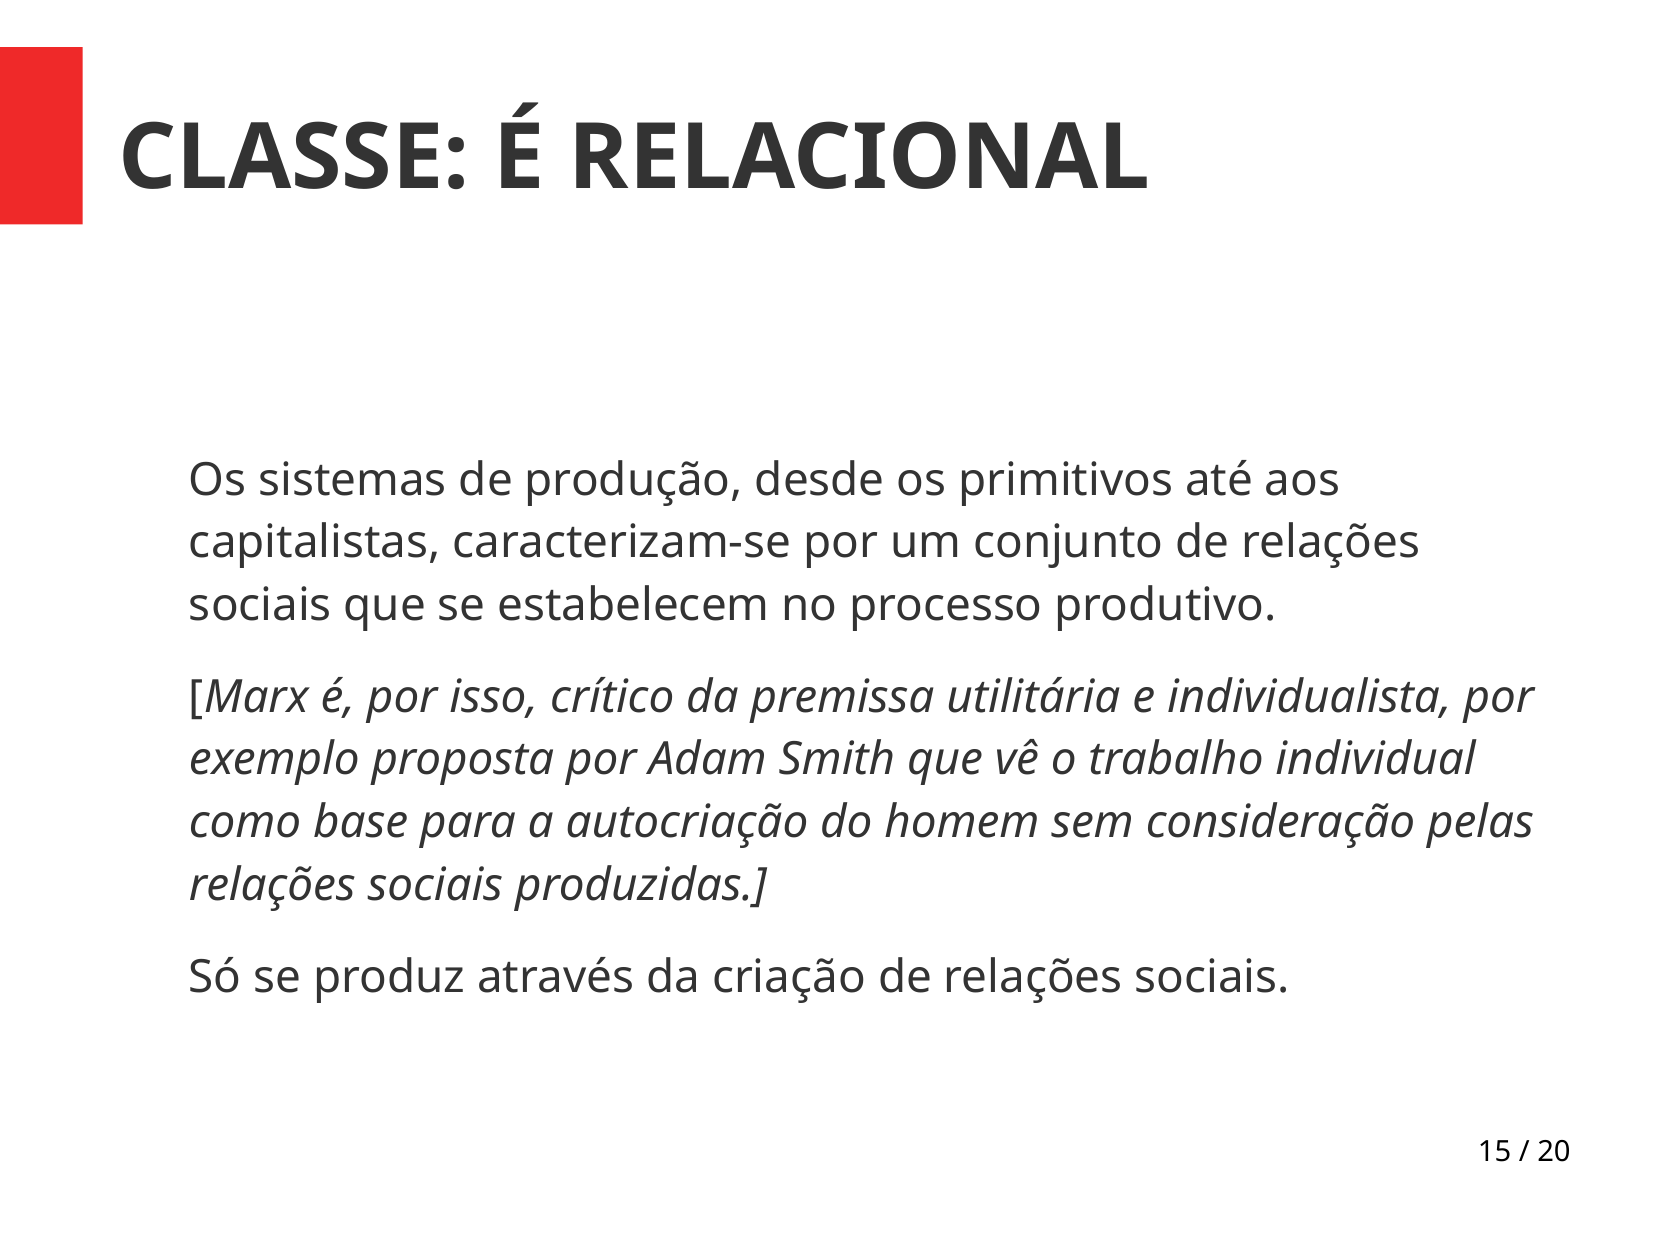

# CLASSE: É RELACIONAL
Os sistemas de produção, desde os primitivos até aos capitalistas, caracterizam-se por um conjunto de relações sociais que se estabelecem no processo produtivo.
[Marx é, por isso, crítico da premissa utilitária e individualista, por exemplo proposta por Adam Smith que vê o trabalho individual como base para a autocriação do homem sem consideração pelas relações sociais produzidas.]
Só se produz através da criação de relações sociais.
15